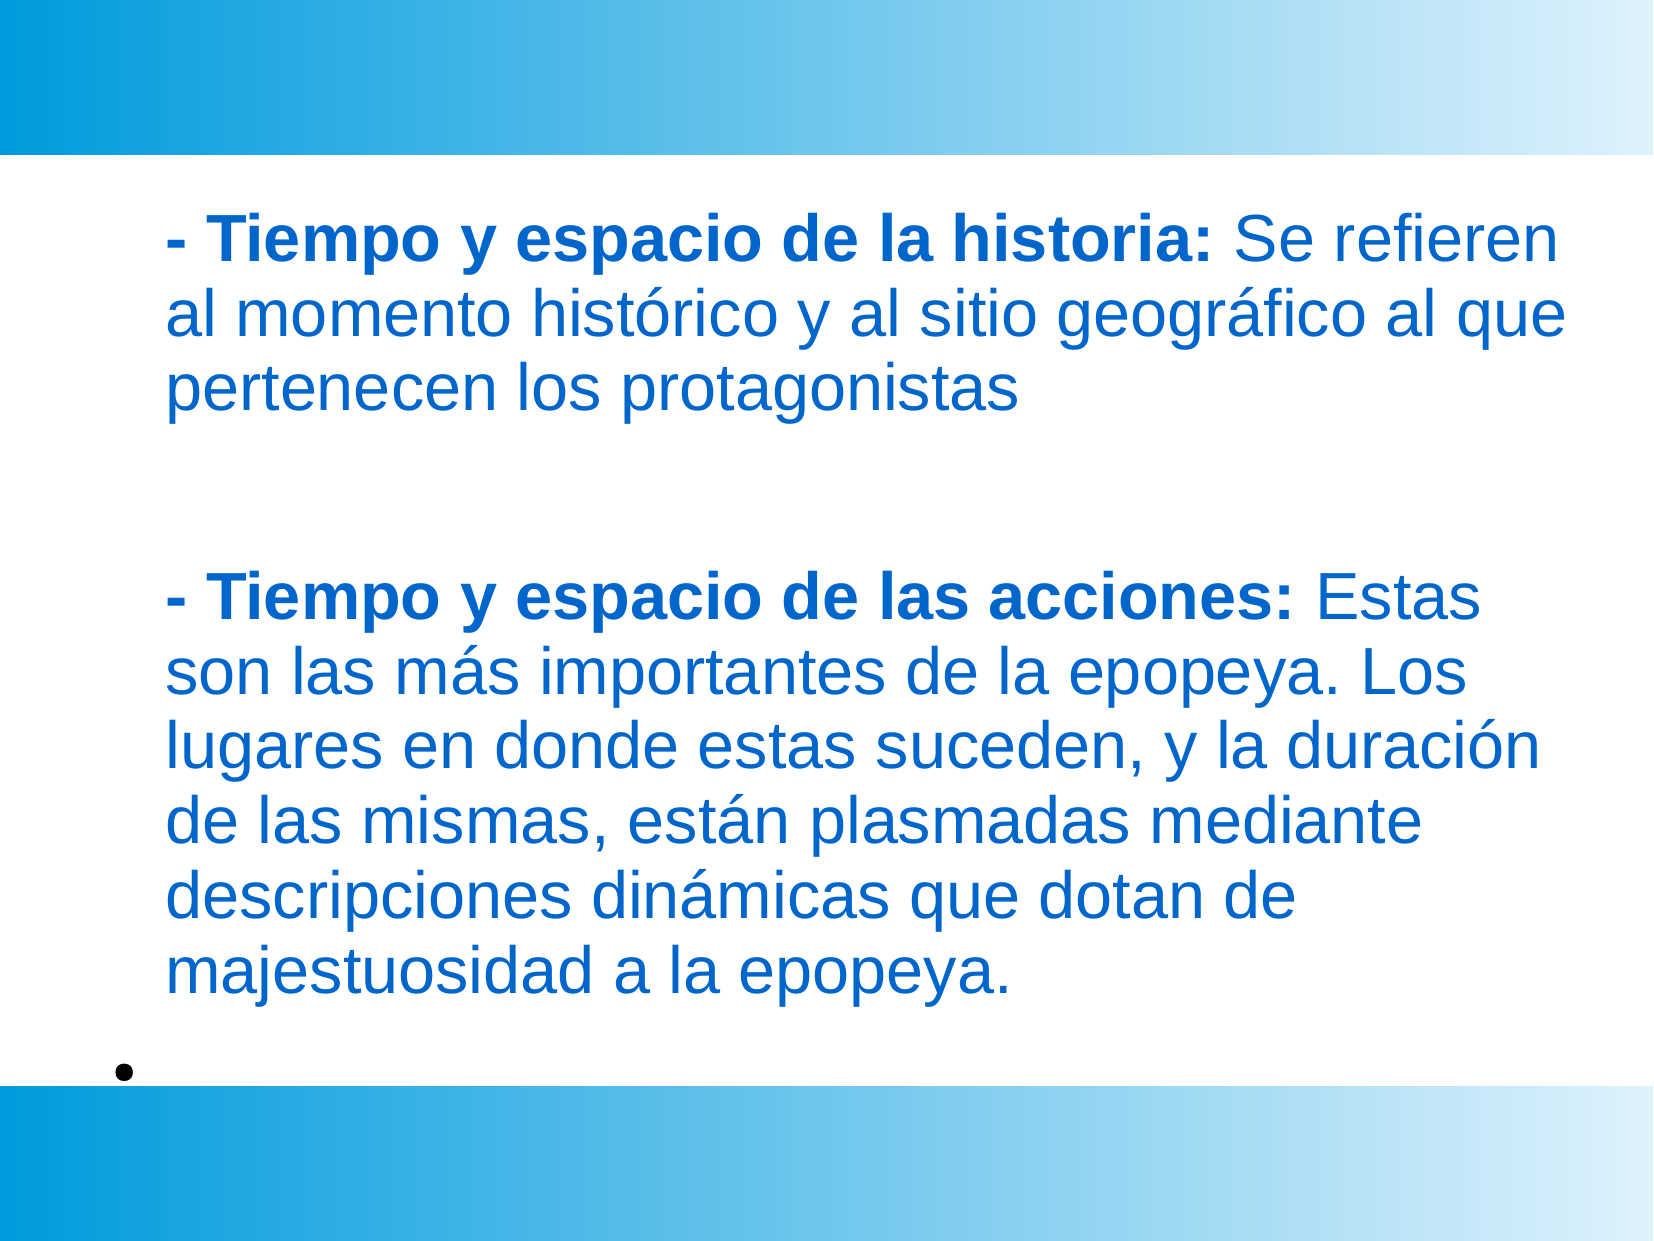

#
- Tiempo y espacio de la historia: Se refieren al momento histórico y al sitio geográfico al que pertenecen los protagonistas
- Tiempo y espacio de las acciones: Estas son las más importantes de la epopeya. Los lugares en donde estas suceden, y la duración de las mismas, están plasmadas mediante descripciones dinámicas que dotan de majestuosidad a la epopeya.